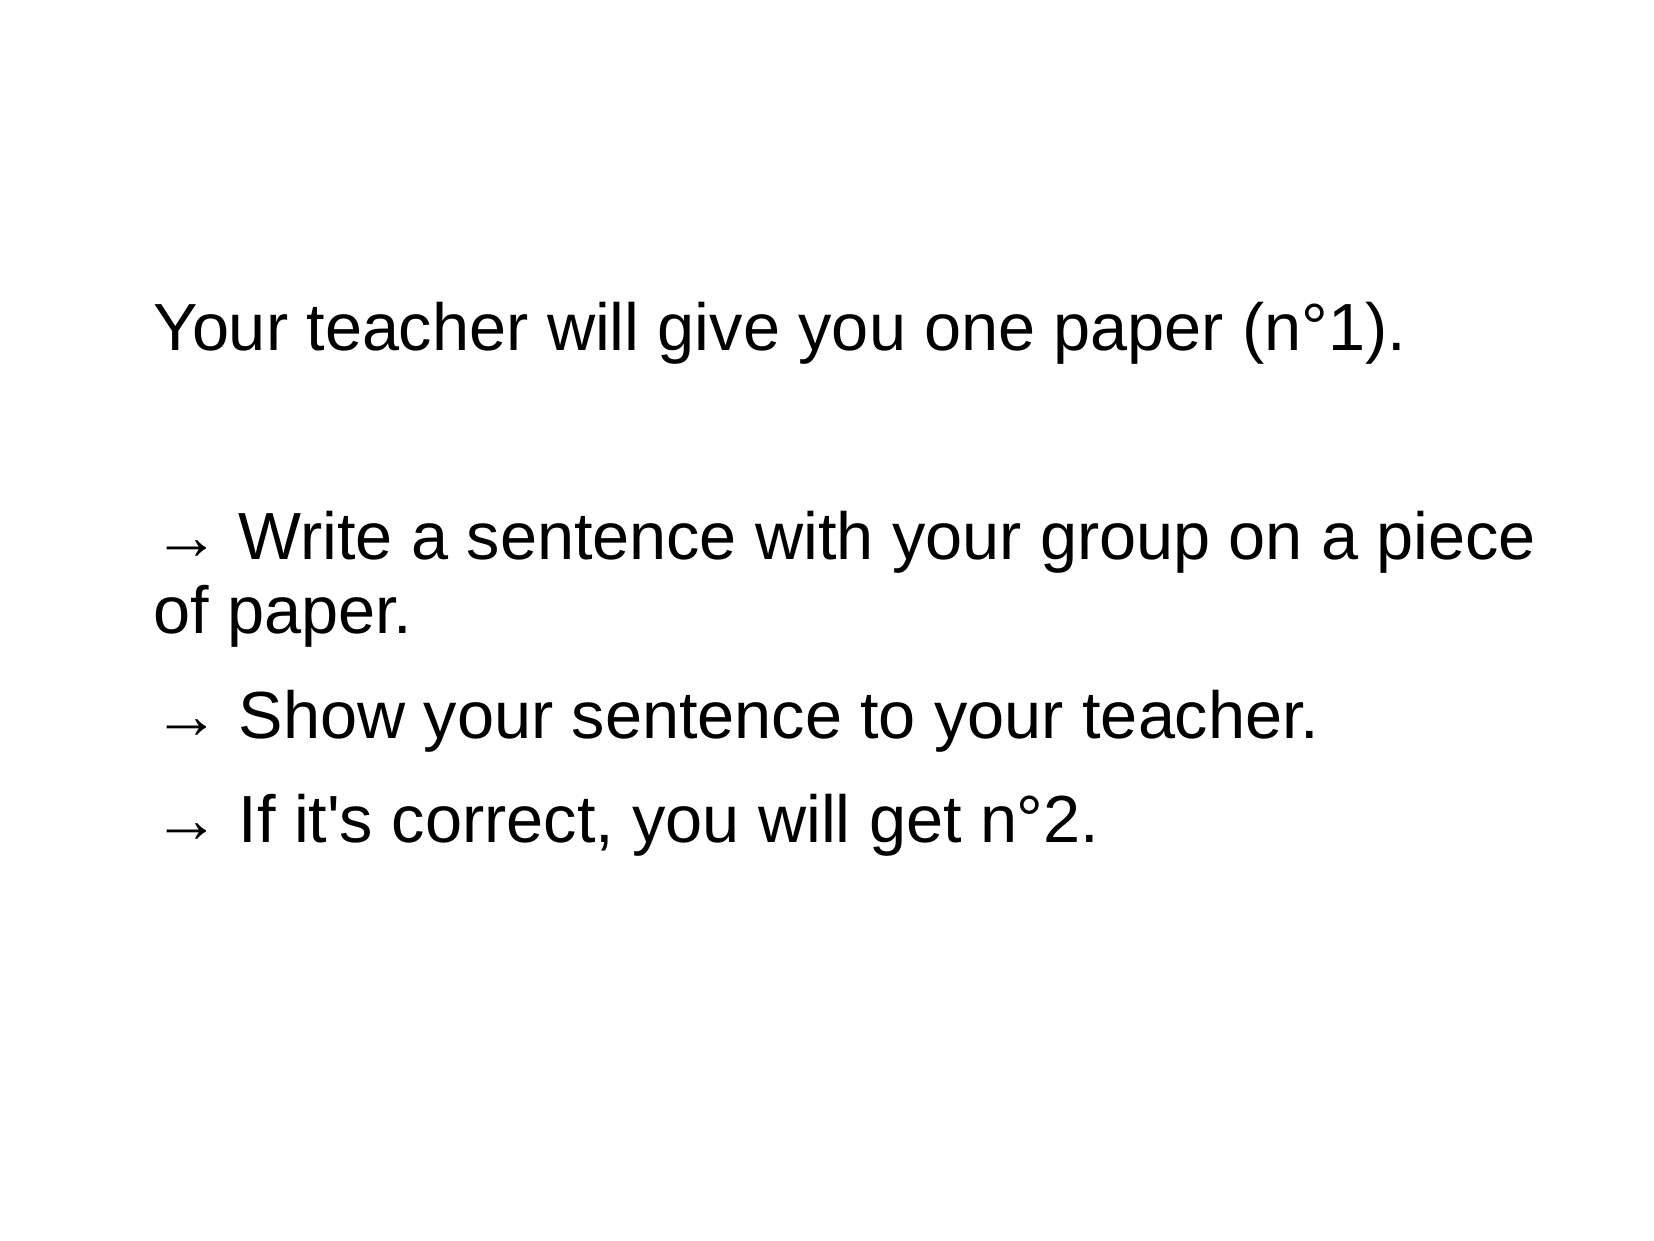

#
Your teacher will give you one paper (n°1).
→ Write a sentence with your group on a piece of paper.
→ Show your sentence to your teacher.
→ If it's correct, you will get n°2.